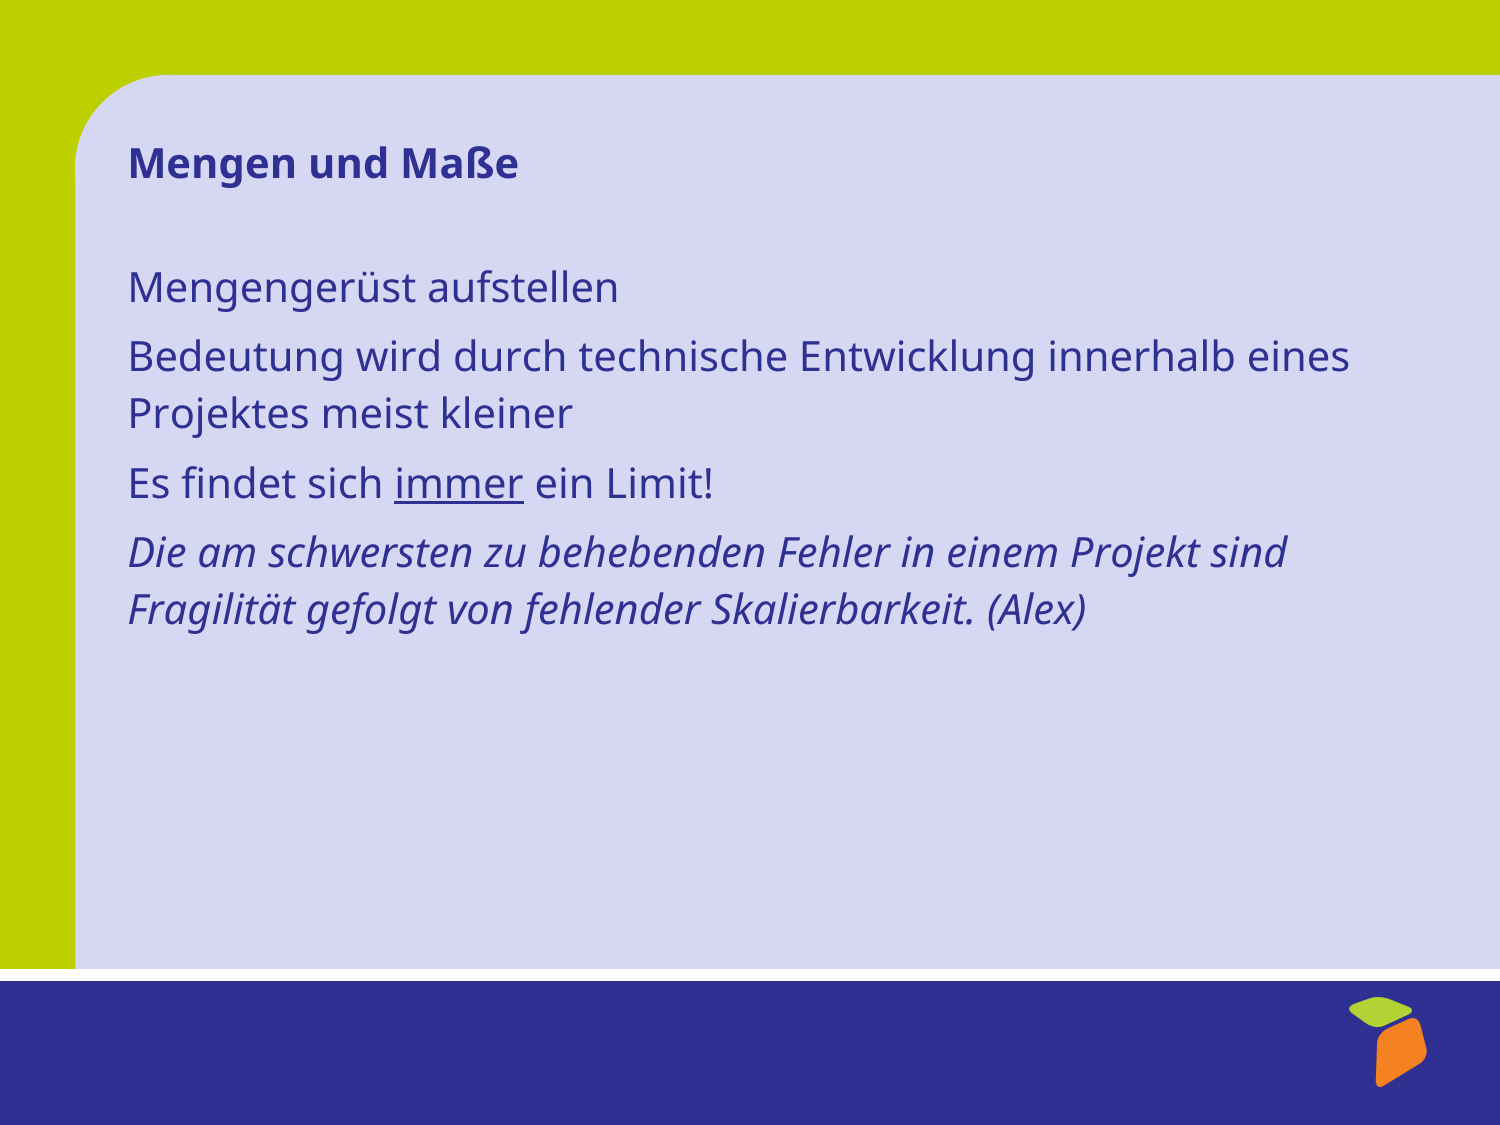

# Mengen und Maße
Mengengerüst aufstellen
Bedeutung wird durch technische Entwicklung innerhalb eines Projektes meist kleiner
Es findet sich immer ein Limit!
Die am schwersten zu behebenden Fehler in einem Projekt sind Fragilität gefolgt von fehlender Skalierbarkeit. (Alex)